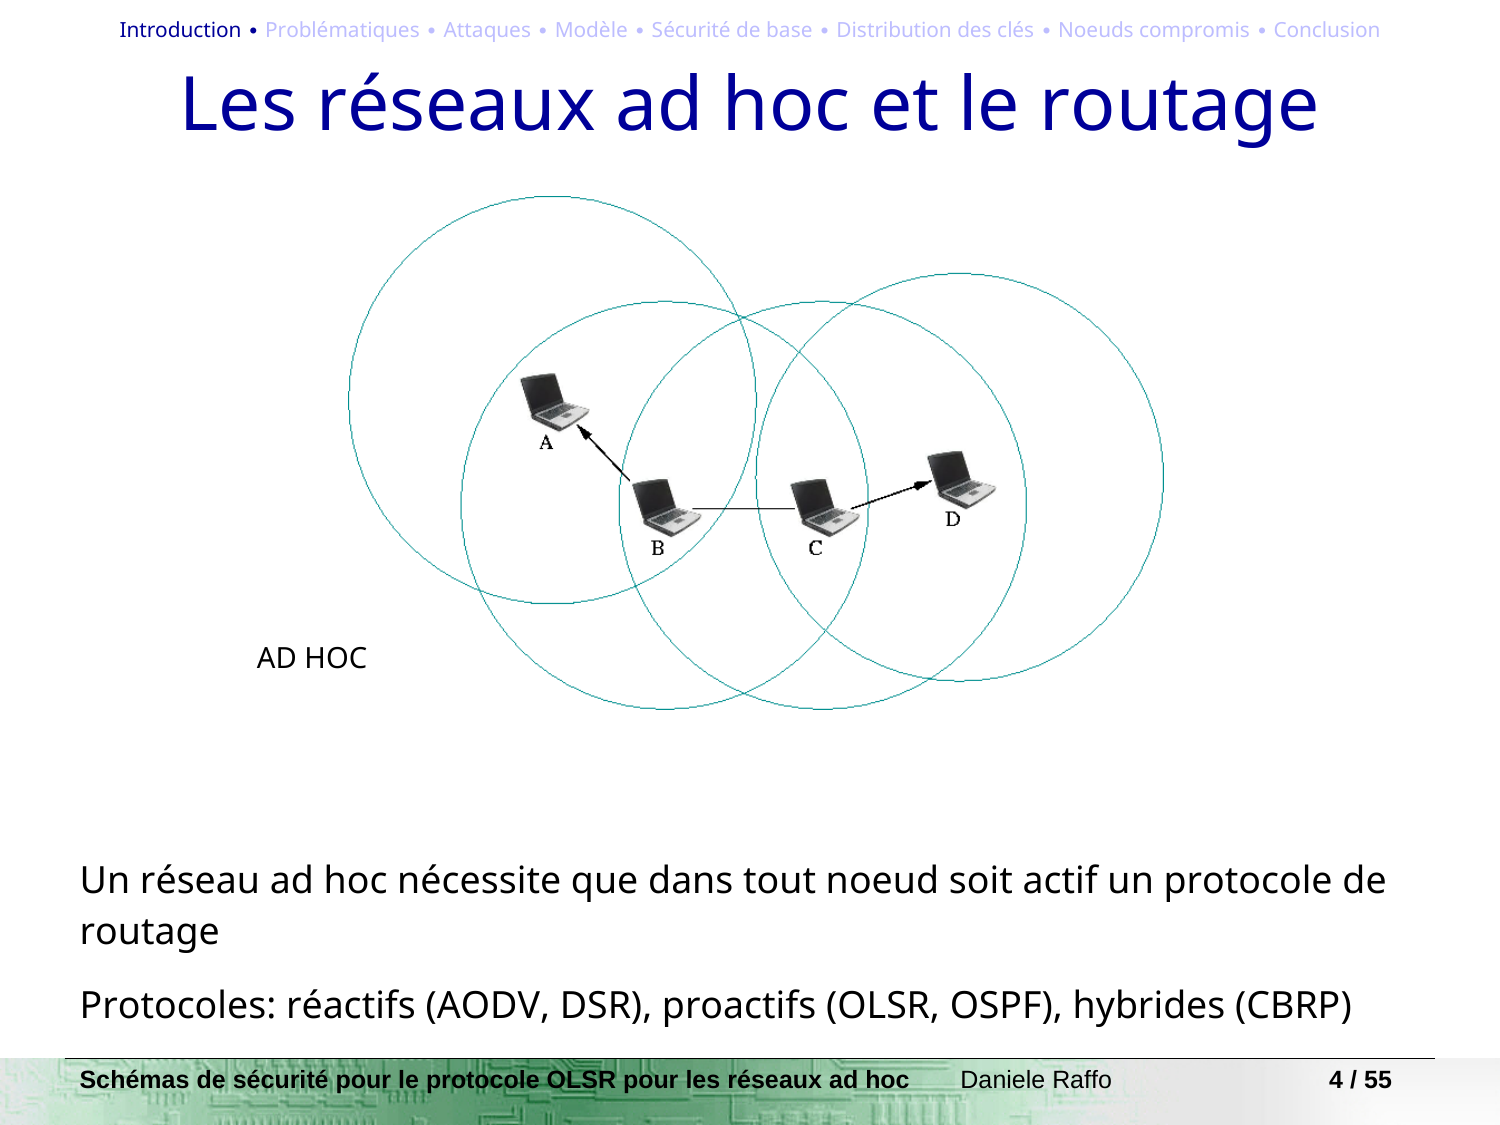

Introduction ∙ Problématiques ∙ Attaques ∙ Modèle ∙ Sécurité de base ∙ Distribution des clés ∙ Noeuds compromis ∙ Conclusion
Les réseaux ad hoc et le routage
Un réseau ad hoc nécessite que dans tout noeud soit actif un protocole de routage
Protocoles: réactifs (AODV, DSR), proactifs (OLSR, OSPF), hybrides (CBRP)
AD HOC
4
Schémas de sécurité pour le protocole OLSR pour les réseaux ad hoc Daniele Raffo